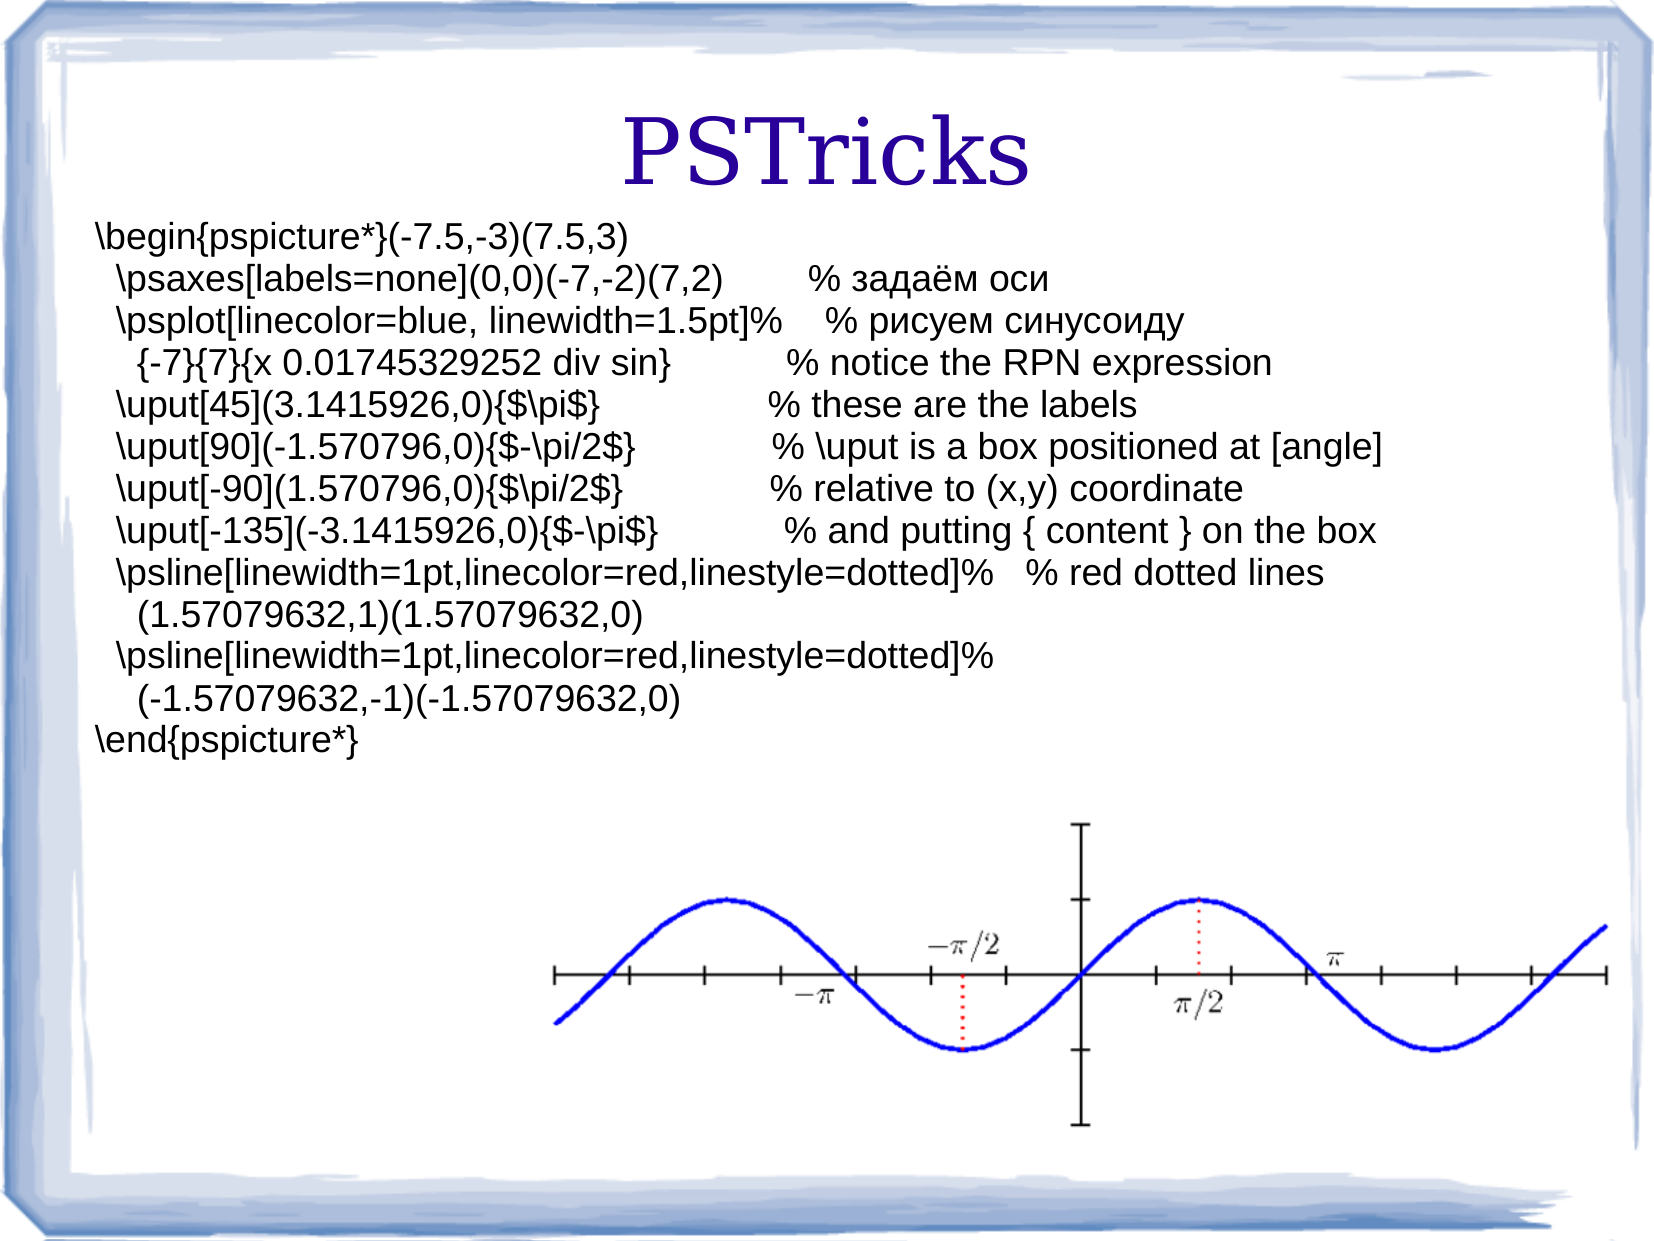

# PSTricks
 \begin{pspicture*}(-7.5,-3)(7.5,3)
 \psaxes[labels=none](0,0)(-7,-2)(7,2) % задаём оси
 \psplot[linecolor=blue, linewidth=1.5pt]% % рисуем синусоиду
 {-7}{7}{x 0.01745329252 div sin} % notice the RPN expression
 \uput[45](3.1415926,0){$\pi$} % these are the labels
 \uput[90](-1.570796,0){$-\pi/2$} % \uput is a box positioned at [angle]
 \uput[-90](1.570796,0){$\pi/2$} % relative to (x,y) coordinate
 \uput[-135](-3.1415926,0){$-\pi$} % and putting { content } on the box
 \psline[linewidth=1pt,linecolor=red,linestyle=dotted]% % red dotted lines
 (1.57079632,1)(1.57079632,0)
 \psline[linewidth=1pt,linecolor=red,linestyle=dotted]%
 (-1.57079632,-1)(-1.57079632,0)
 \end{pspicture*}